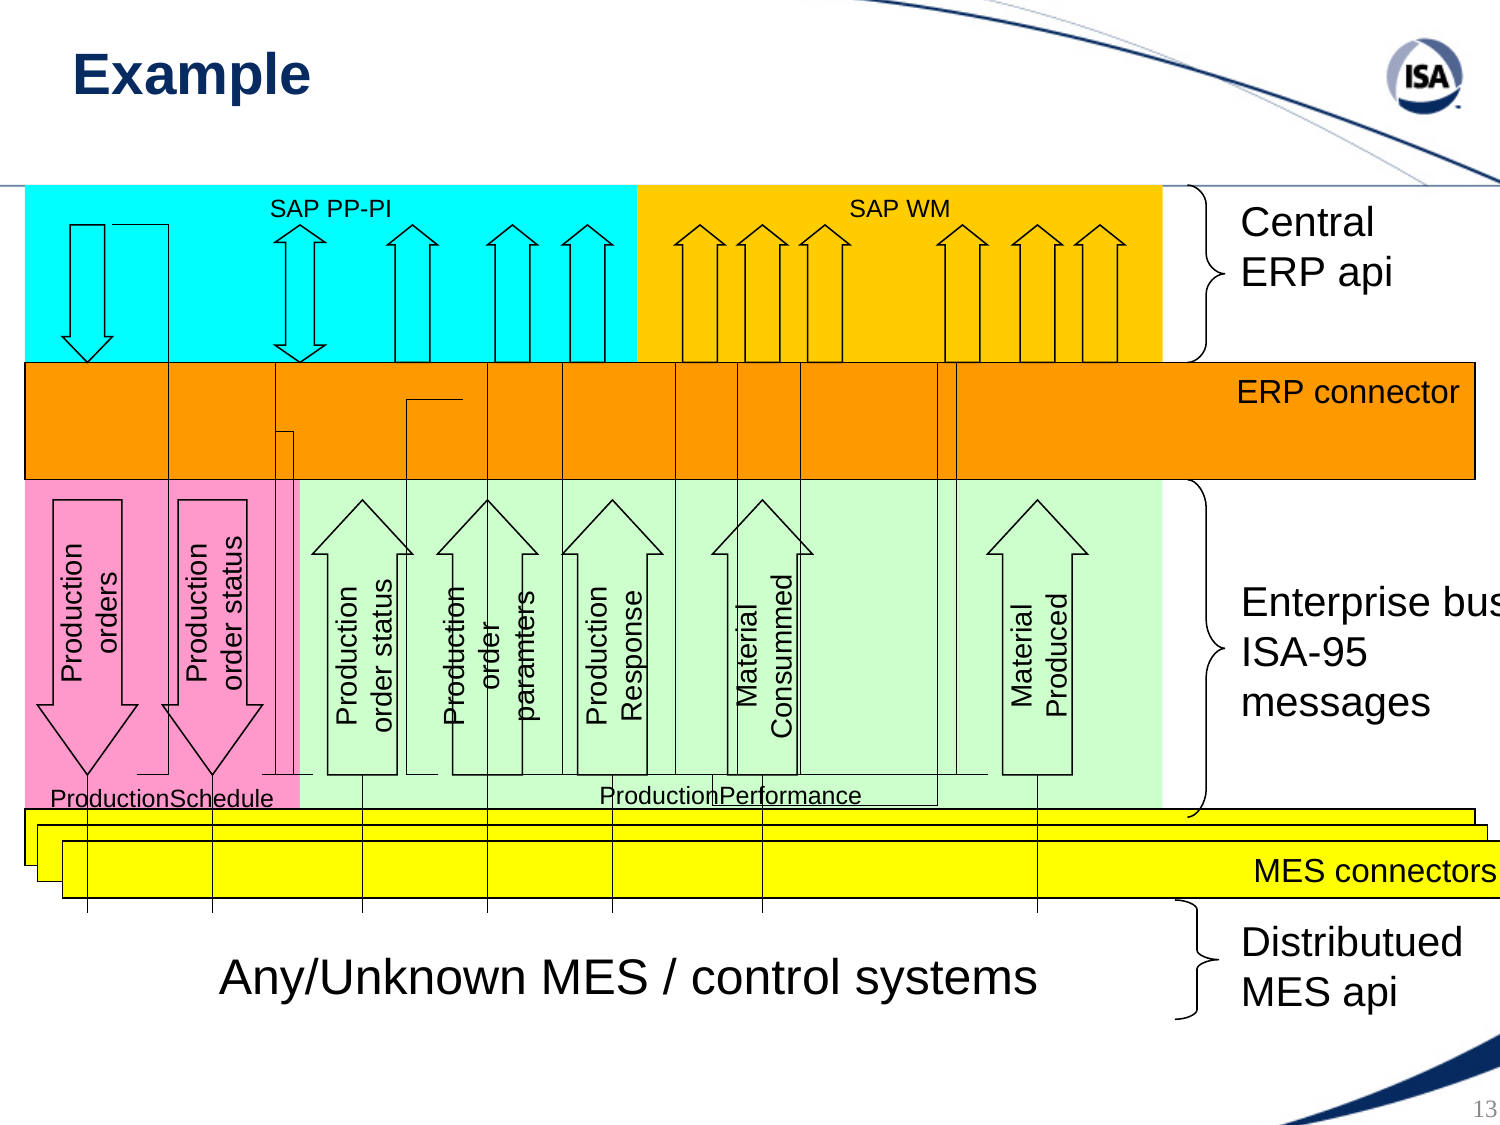

# Example
SAP PP-PI
SAP WM
Central
ERP api
ERP connector
ProductionSchedule
ProductionPerformance
Production orders
Production order status
Production order status
Production order paramters
Production Response
Material Consummed
Material Produced
Enterprise bus
ISA-95
messages
MES connectors
Distributued
MES api
Any/Unknown MES / control systems